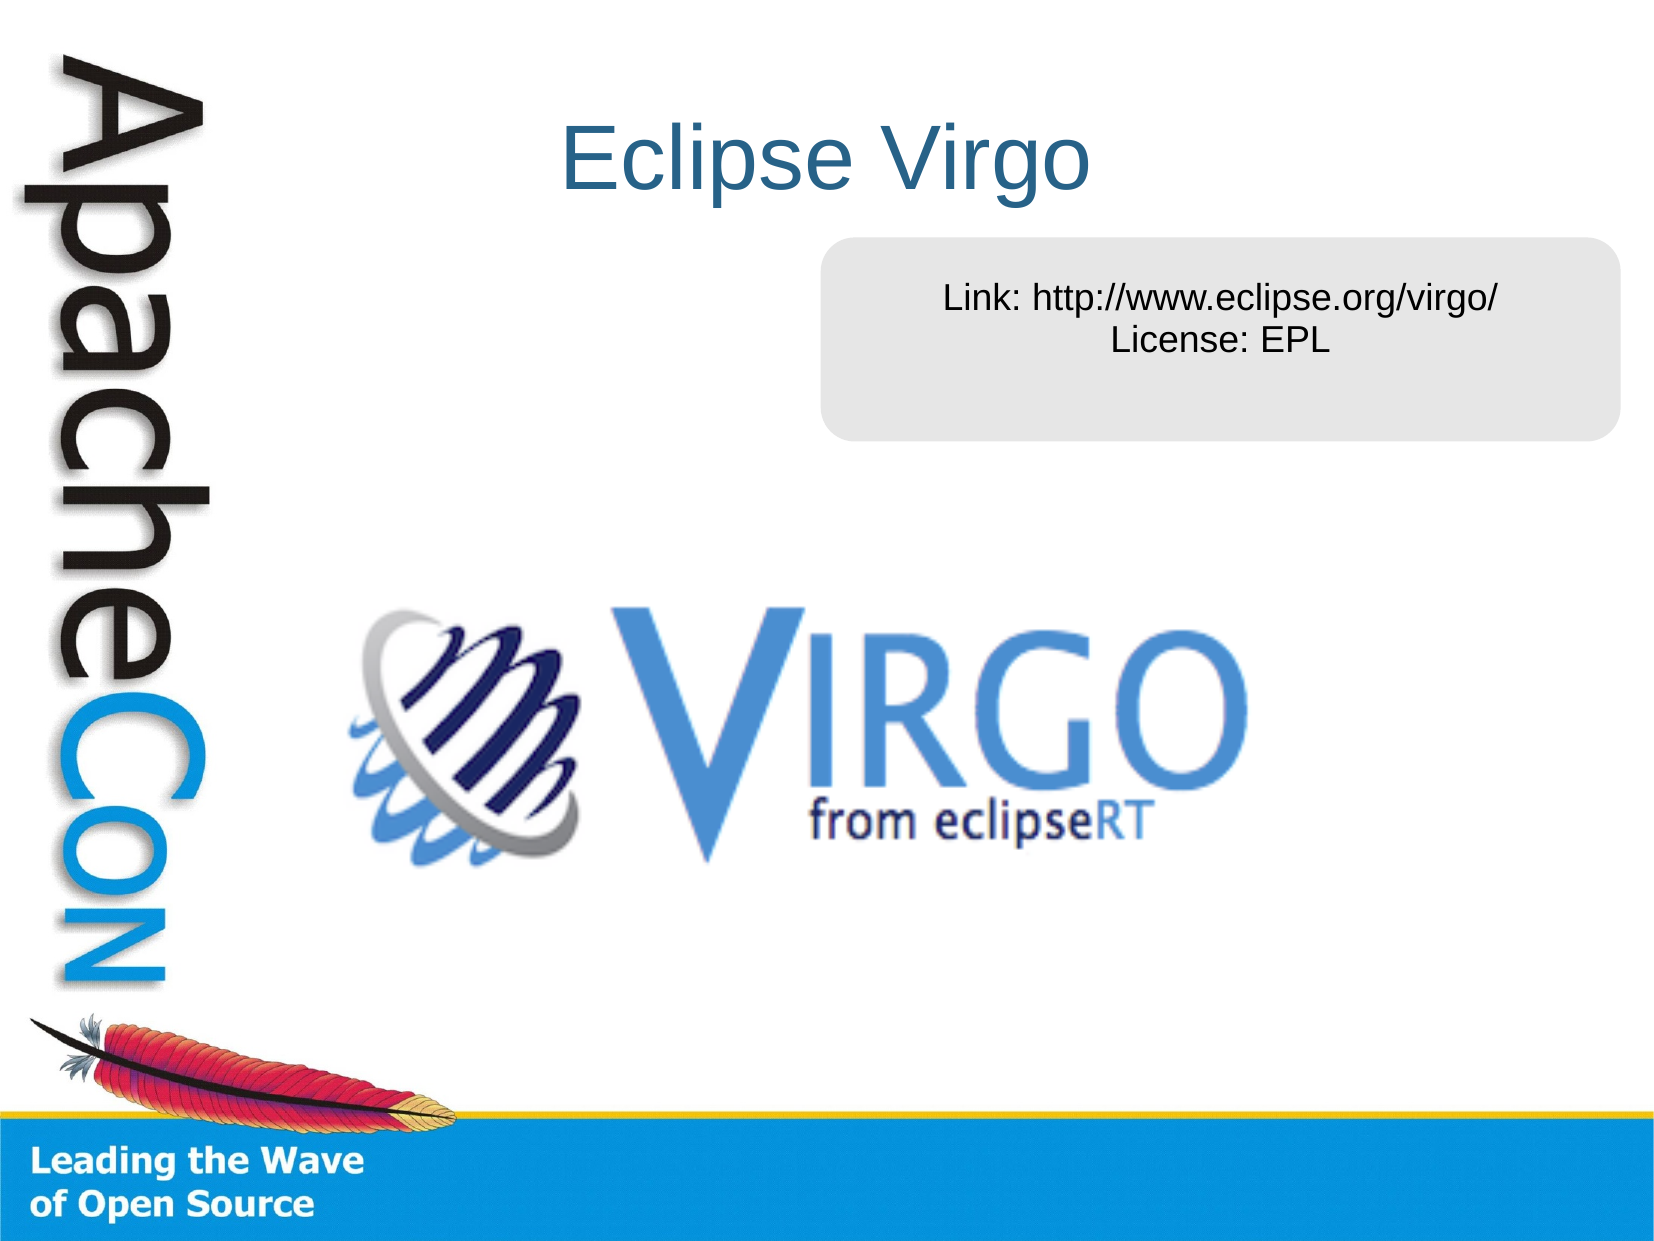

# Eclipse Virgo
Link: http://www.eclipse.org/virgo/
License: EPL
DEMO?